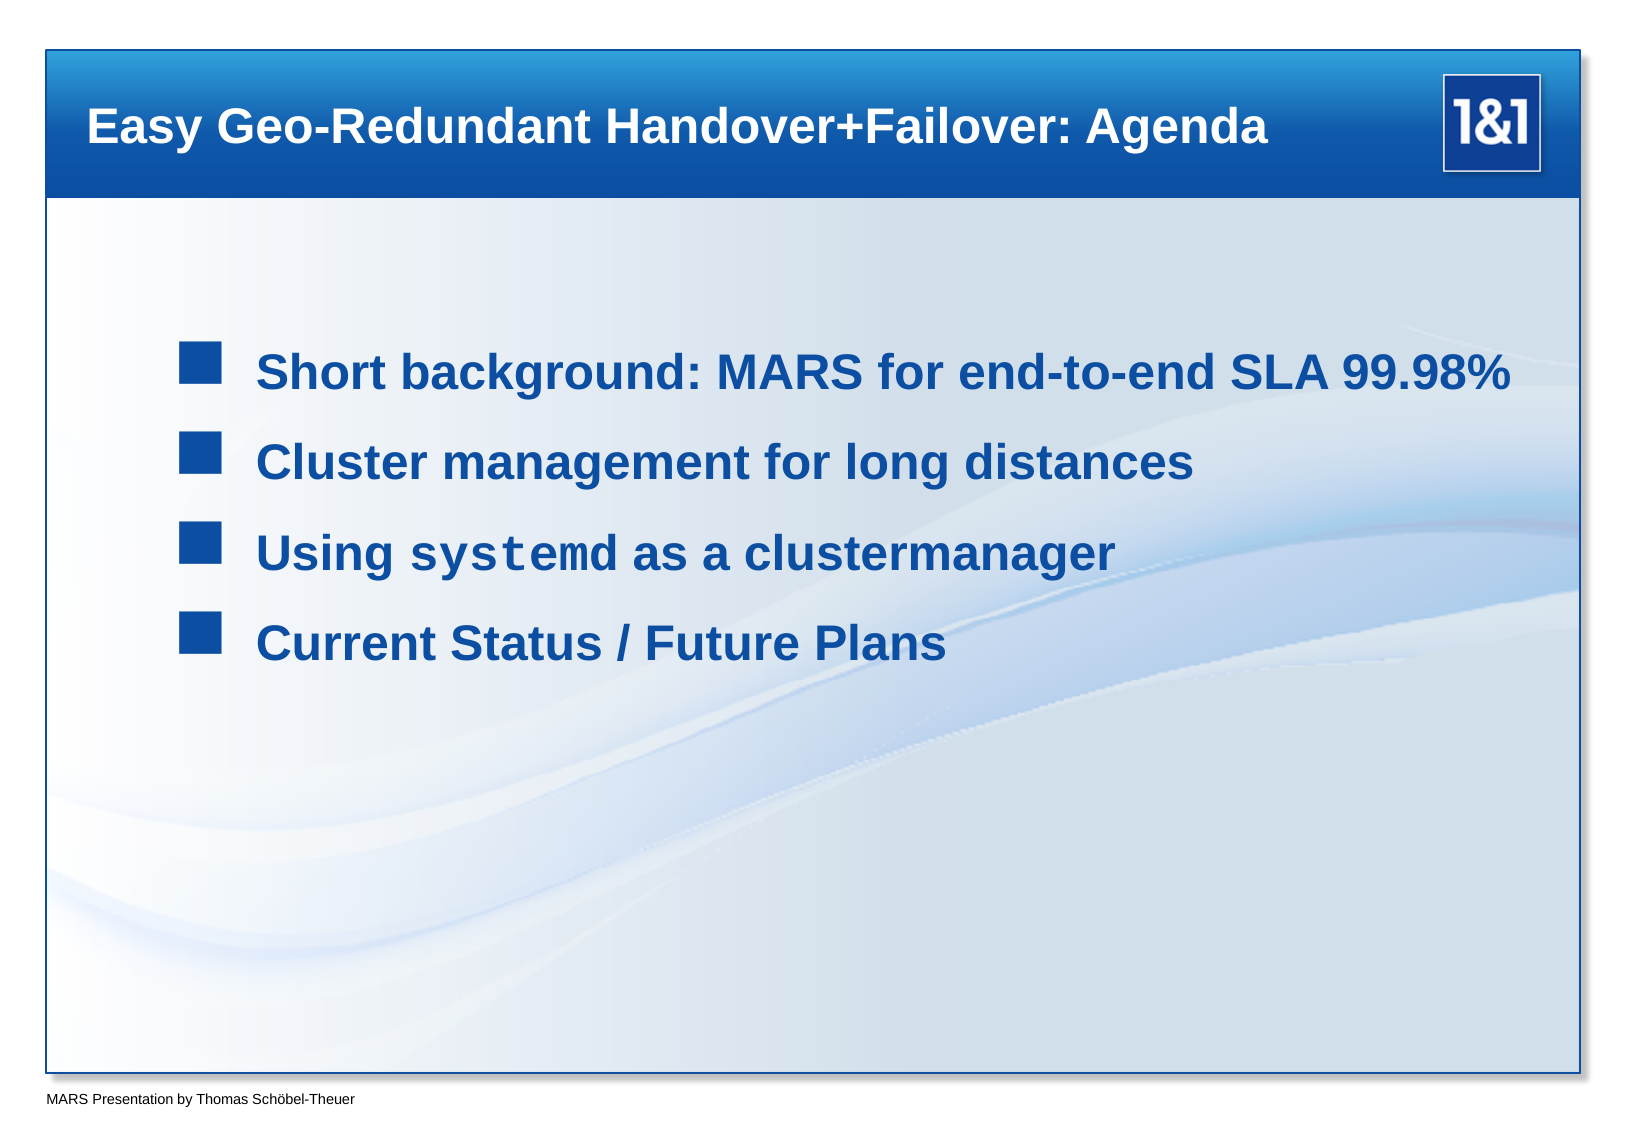

# Easy Geo-Redundant Handover+Failover: Agenda
Short background: MARS for end-to-end SLA 99.98%
Cluster management for long distances
Using systemd as a clustermanager
Current Status / Future Plans
MARS Presentation by Thomas Schöbel-Theuer